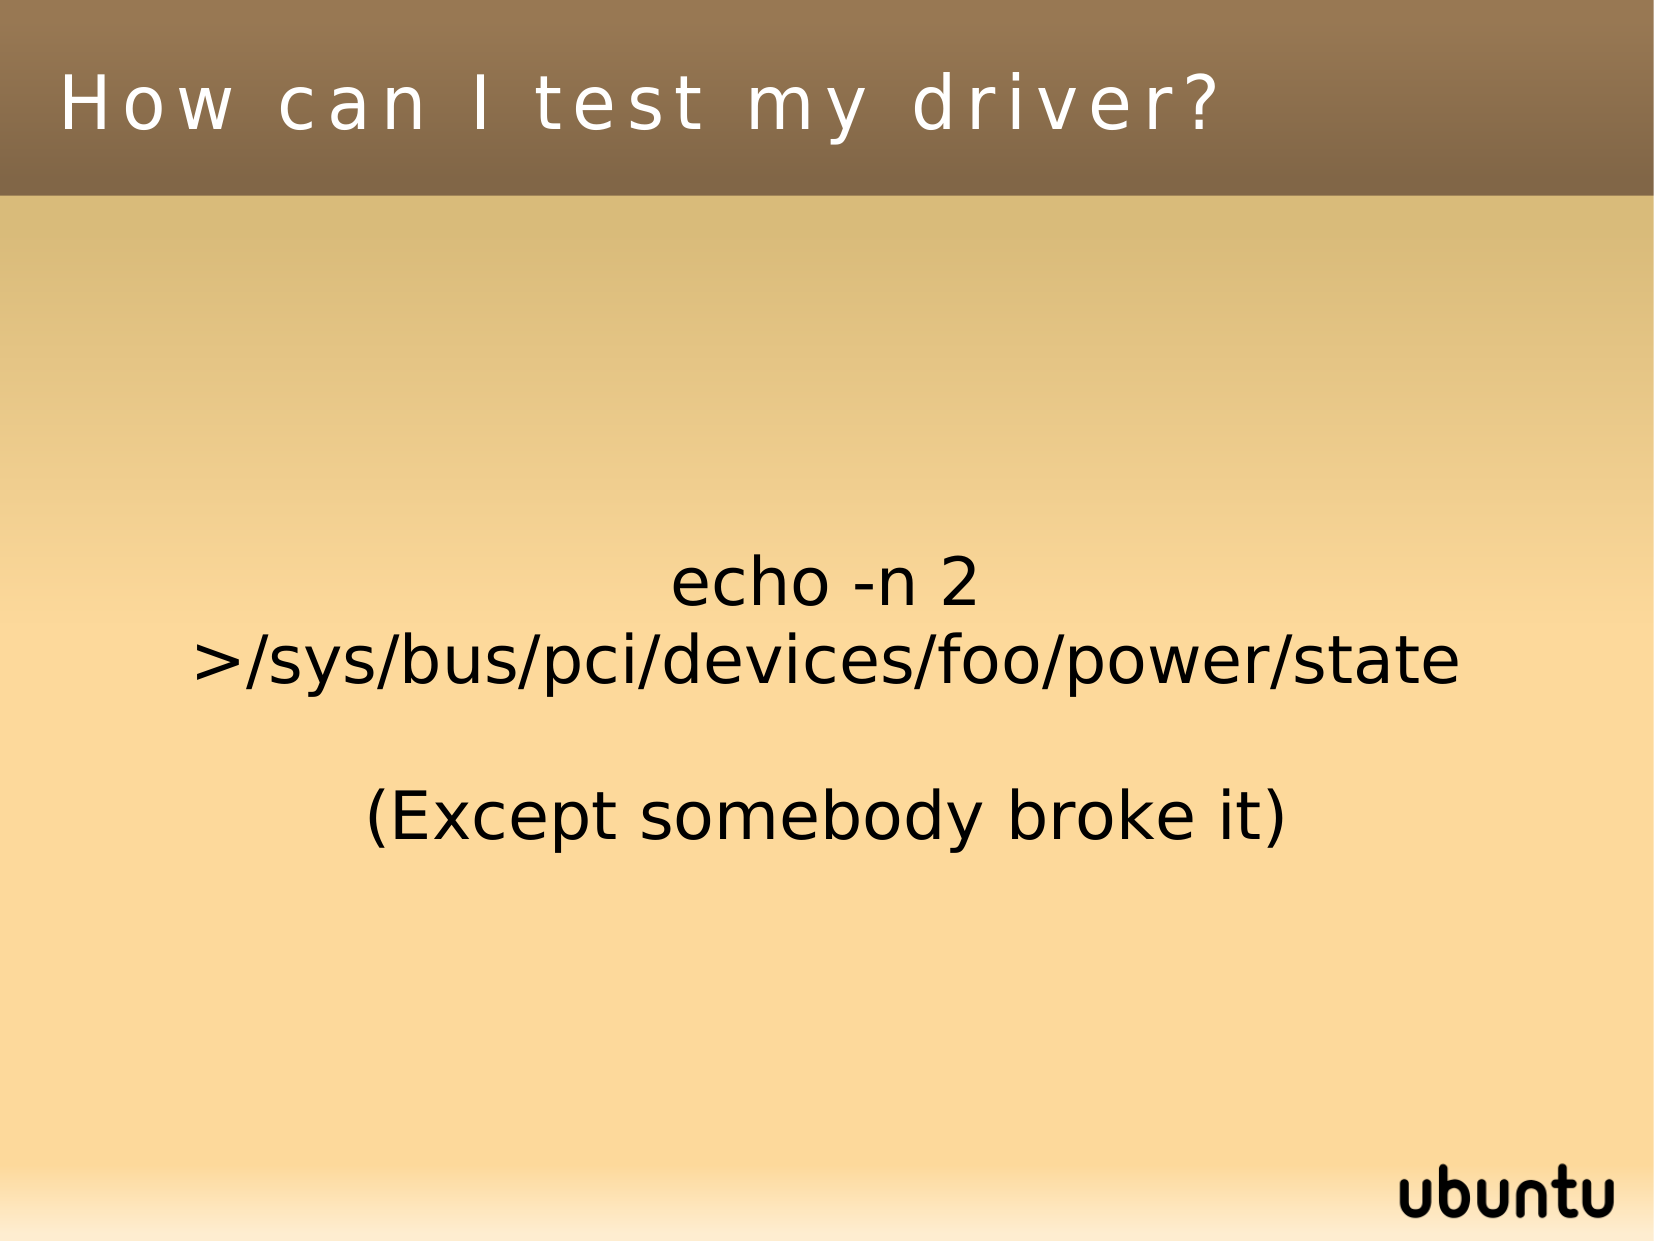

# How can I test my driver?
echo -n 2 >/sys/bus/pci/devices/foo/power/state
(Except somebody broke it)